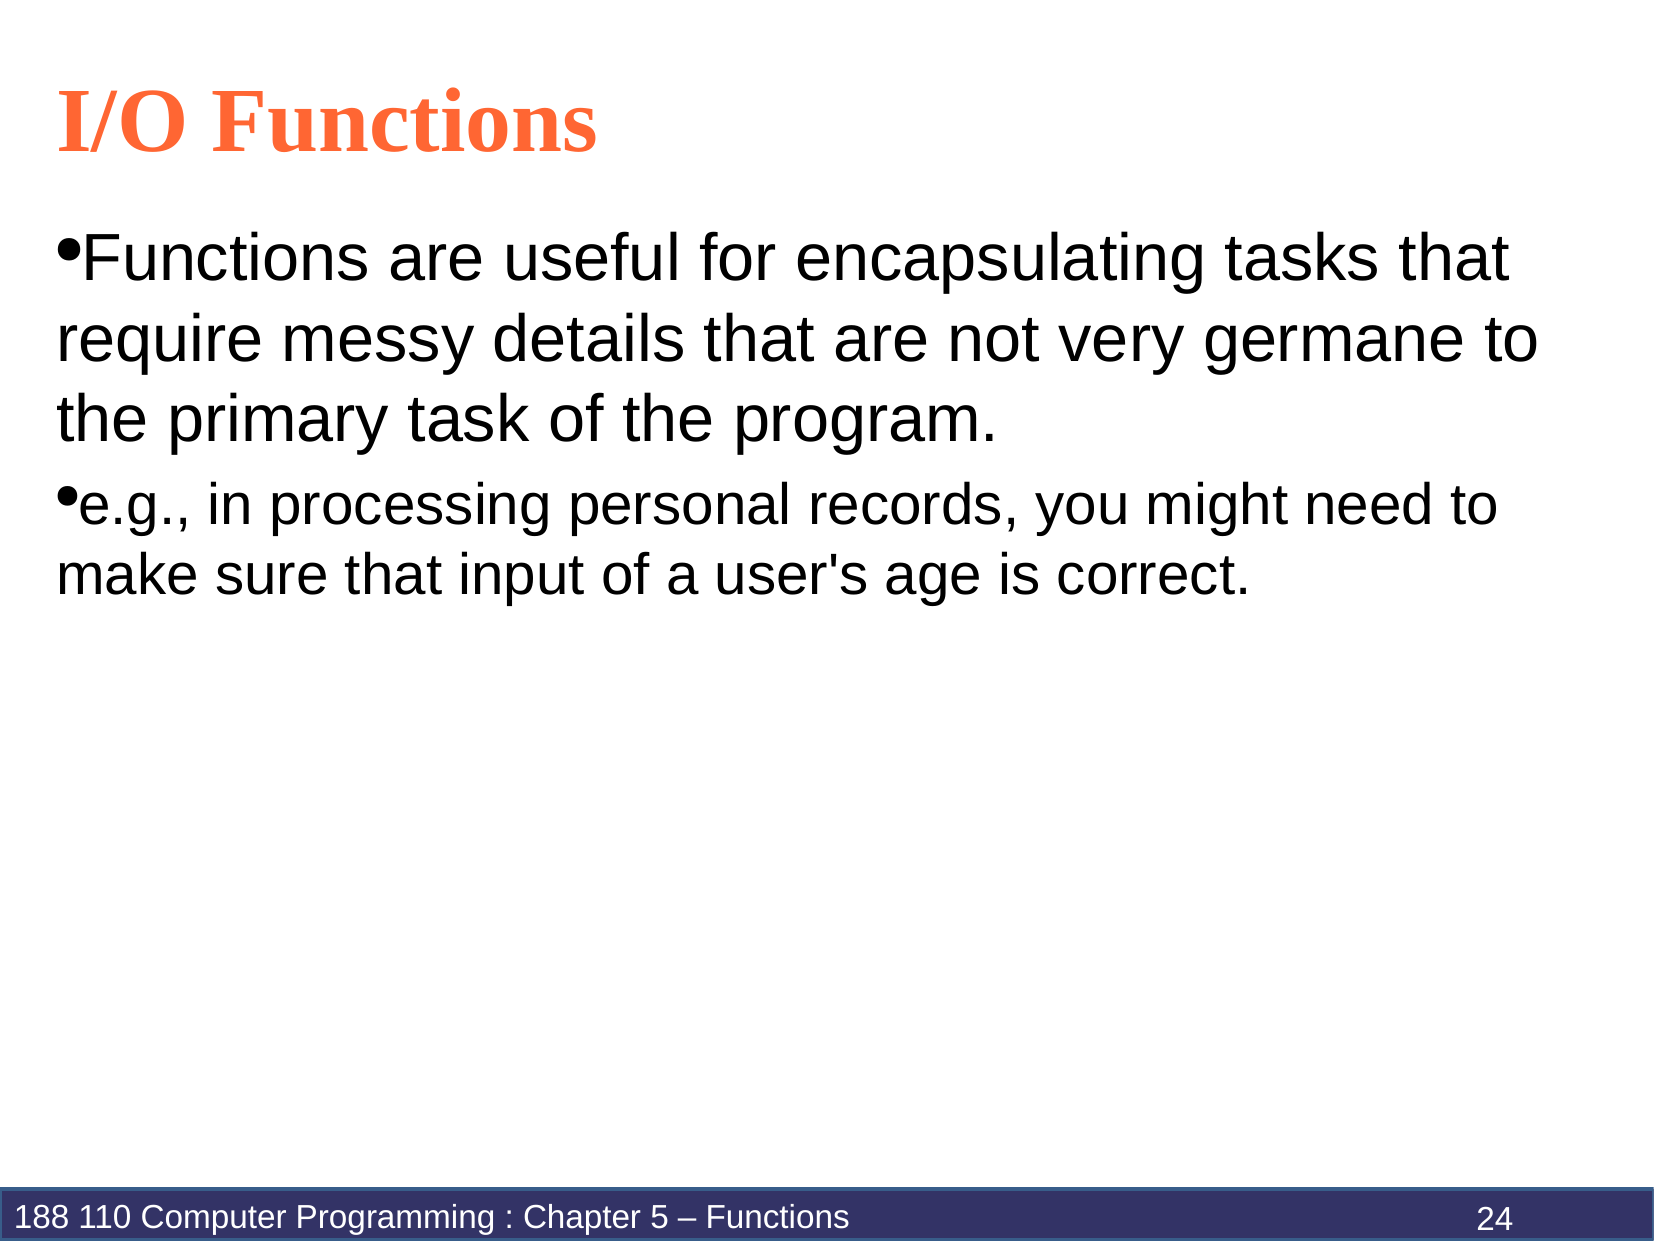

# I/O Functions
Functions are useful for encapsulating tasks that require messy details that are not very germane to the primary task of the program.
e.g., in processing personal records, you might need to make sure that input of a user's age is correct.